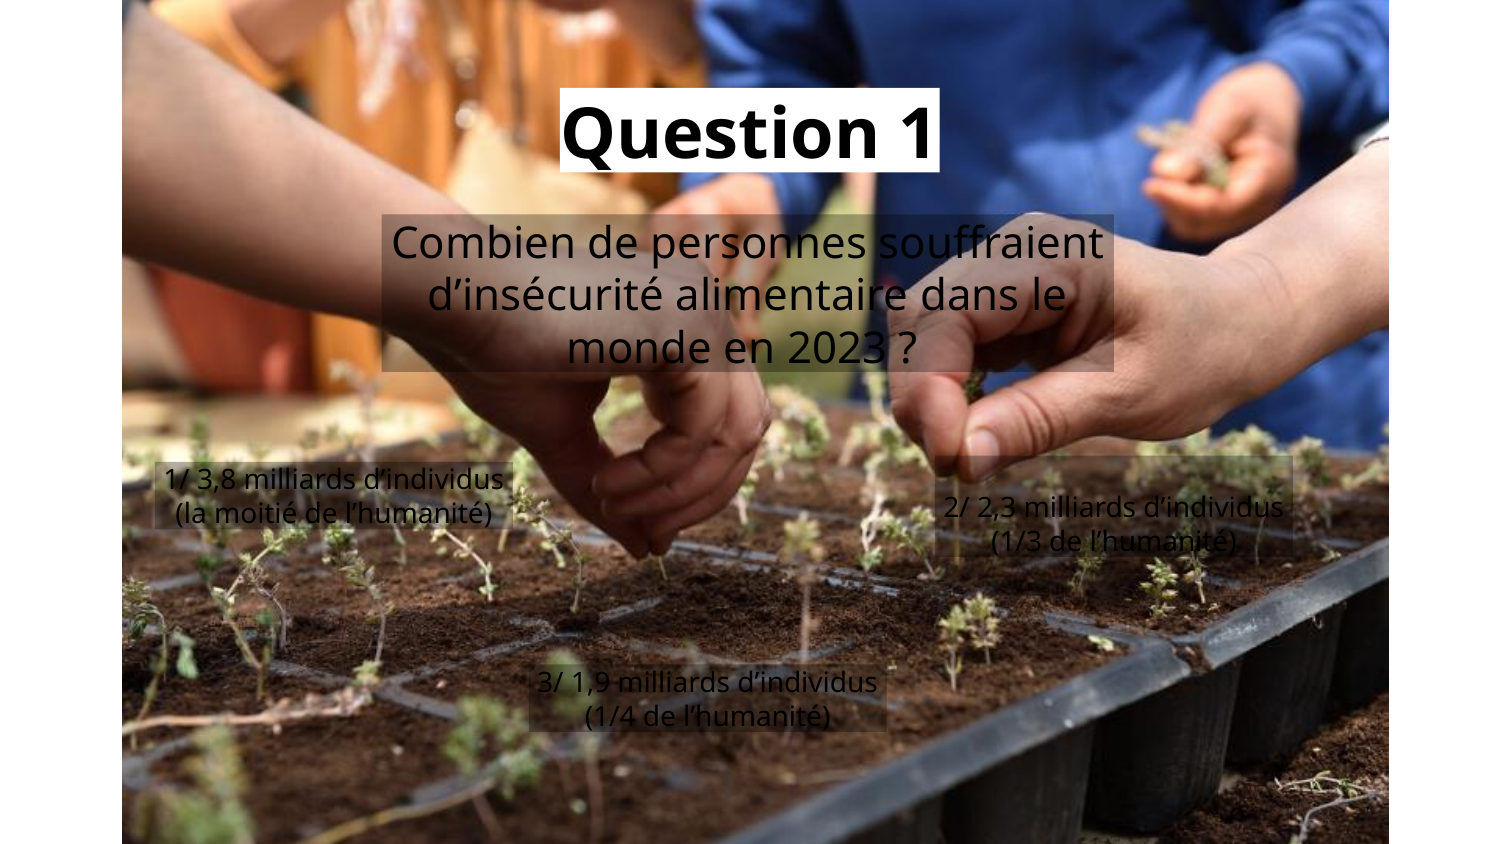

Question 1
Combien de personnes souffraient d’insécurité alimentaire dans le monde en 2023 ?
​
2/ 2,3 milliards d’individus (1/3 de l’humanité)
1/ 3,8 milliards d’individus (la moitié de l’humanité)
3/ 1,9 milliards d’individus (1/4 de l’humanité)